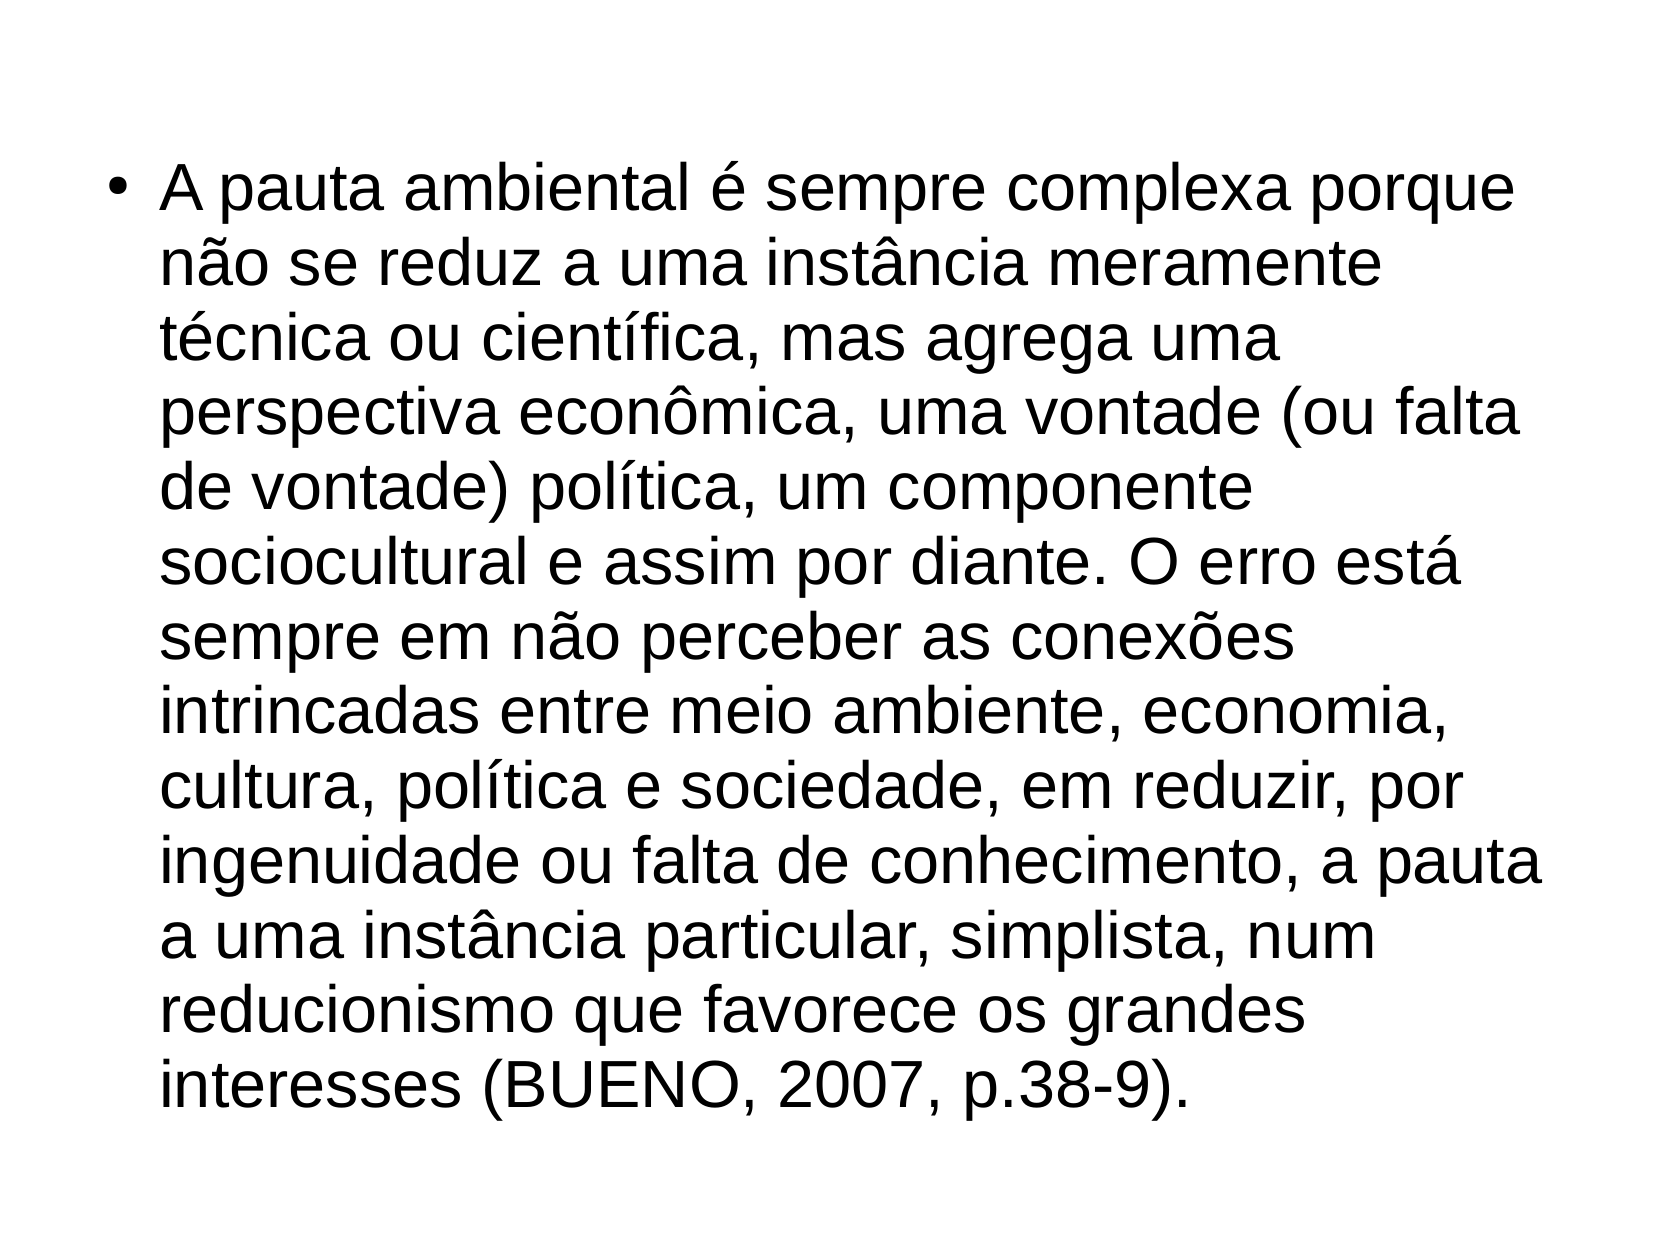

# A pauta ambiental é sempre complexa porque não se reduz a uma instância meramente técnica ou científica, mas agrega uma perspectiva econômica, uma vontade (ou falta de vontade) política, um componente sociocultural e assim por diante. O erro está sempre em não perceber as conexões intrincadas entre meio ambiente, economia, cultura, política e sociedade, em reduzir, por ingenuidade ou falta de conhecimento, a pauta a uma instância particular, simplista, num reducionismo que favorece os grandes interesses (BUENO, 2007, p.38-9).